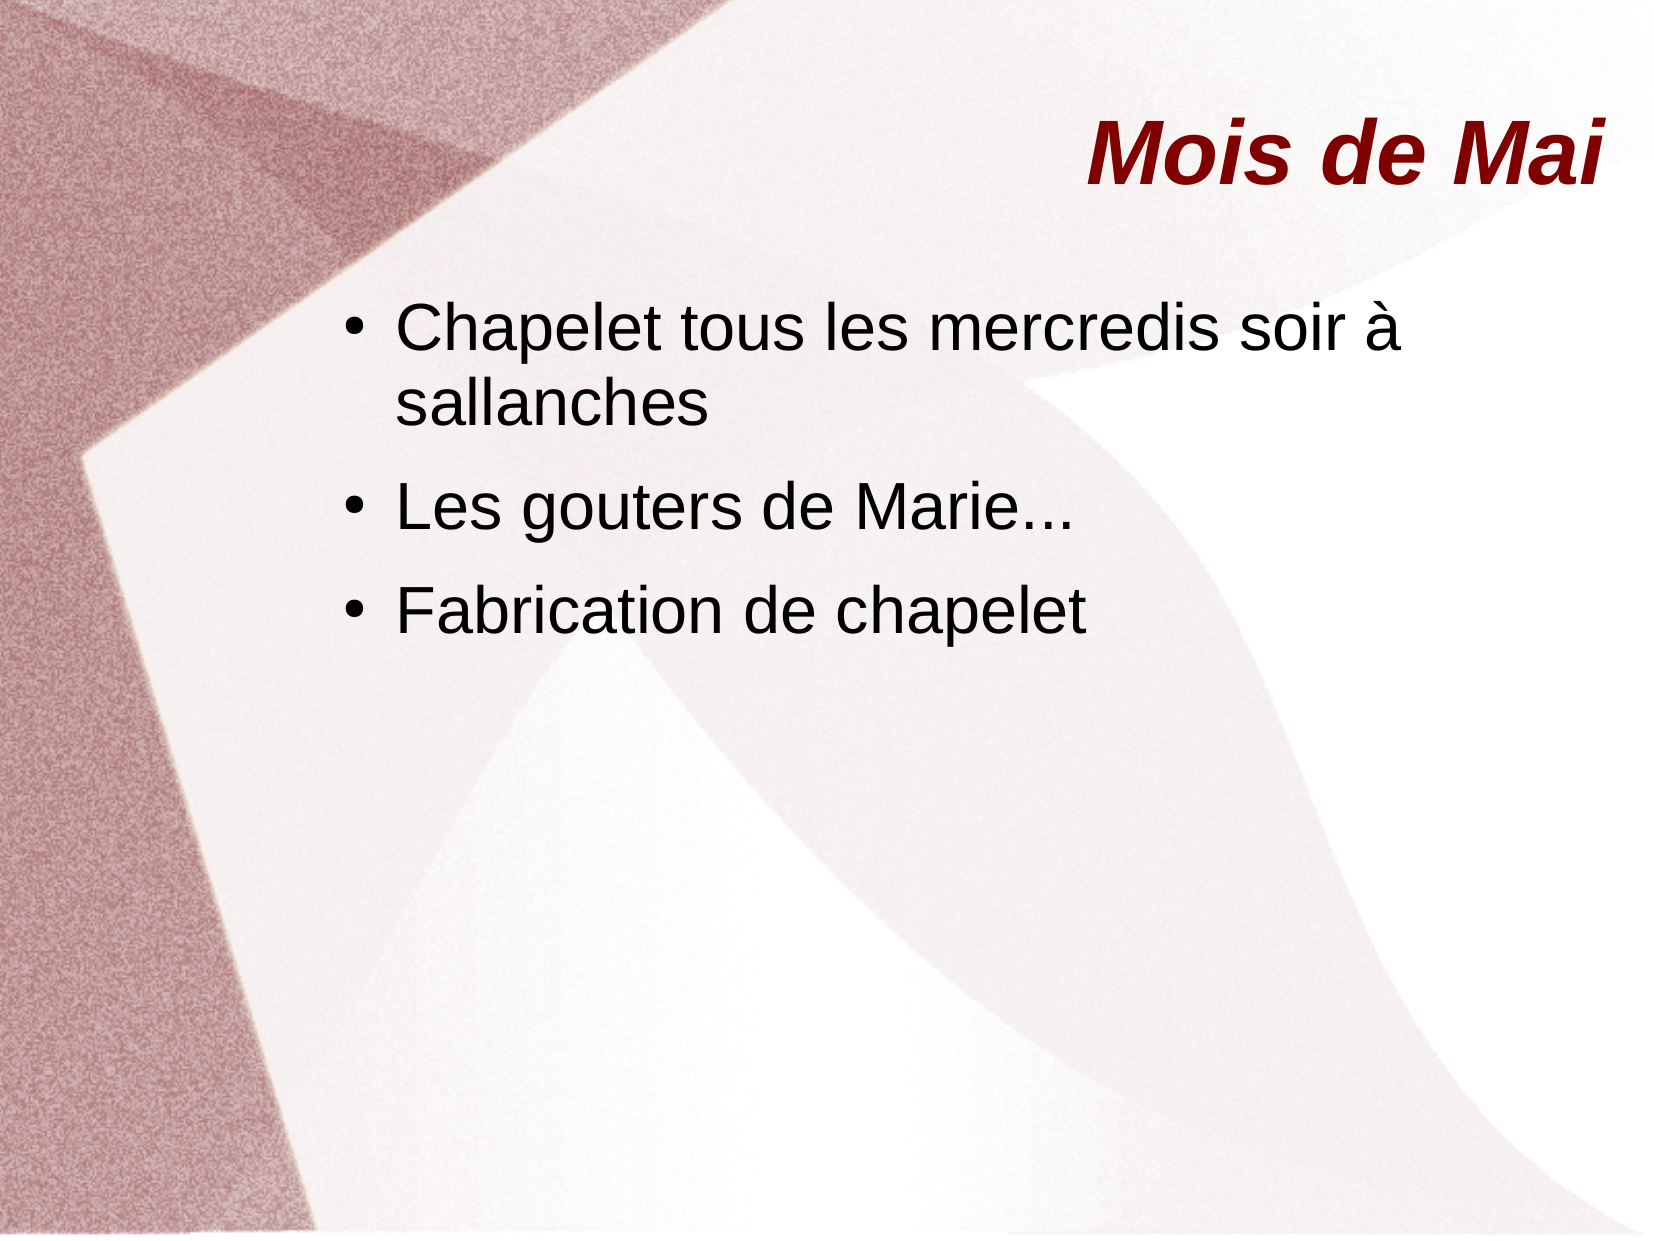

# Mois de Mai
Chapelet tous les mercredis soir à sallanches
Les gouters de Marie...
Fabrication de chapelet